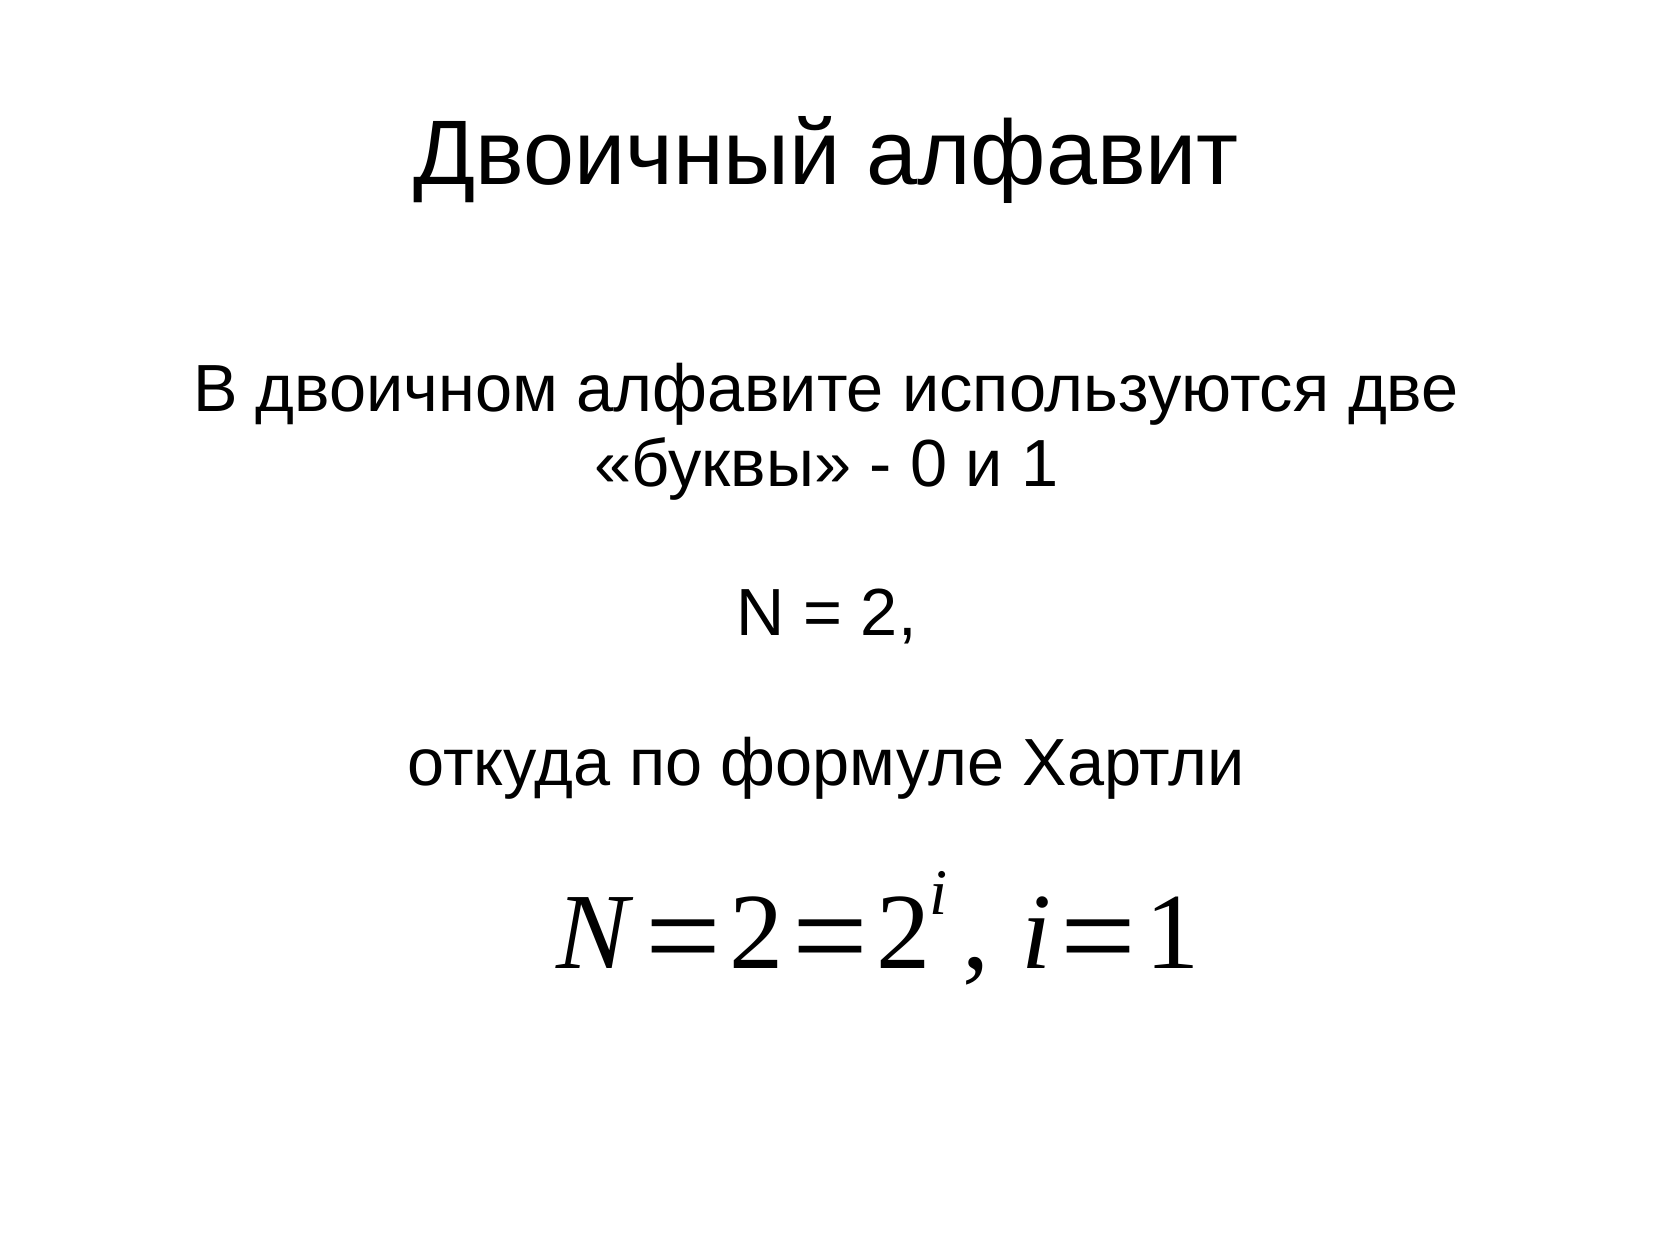

# Двоичный алфавит
В двоичном алфавите используются две «буквы» - 0 и 1
N = 2,
откуда по формуле Хартли